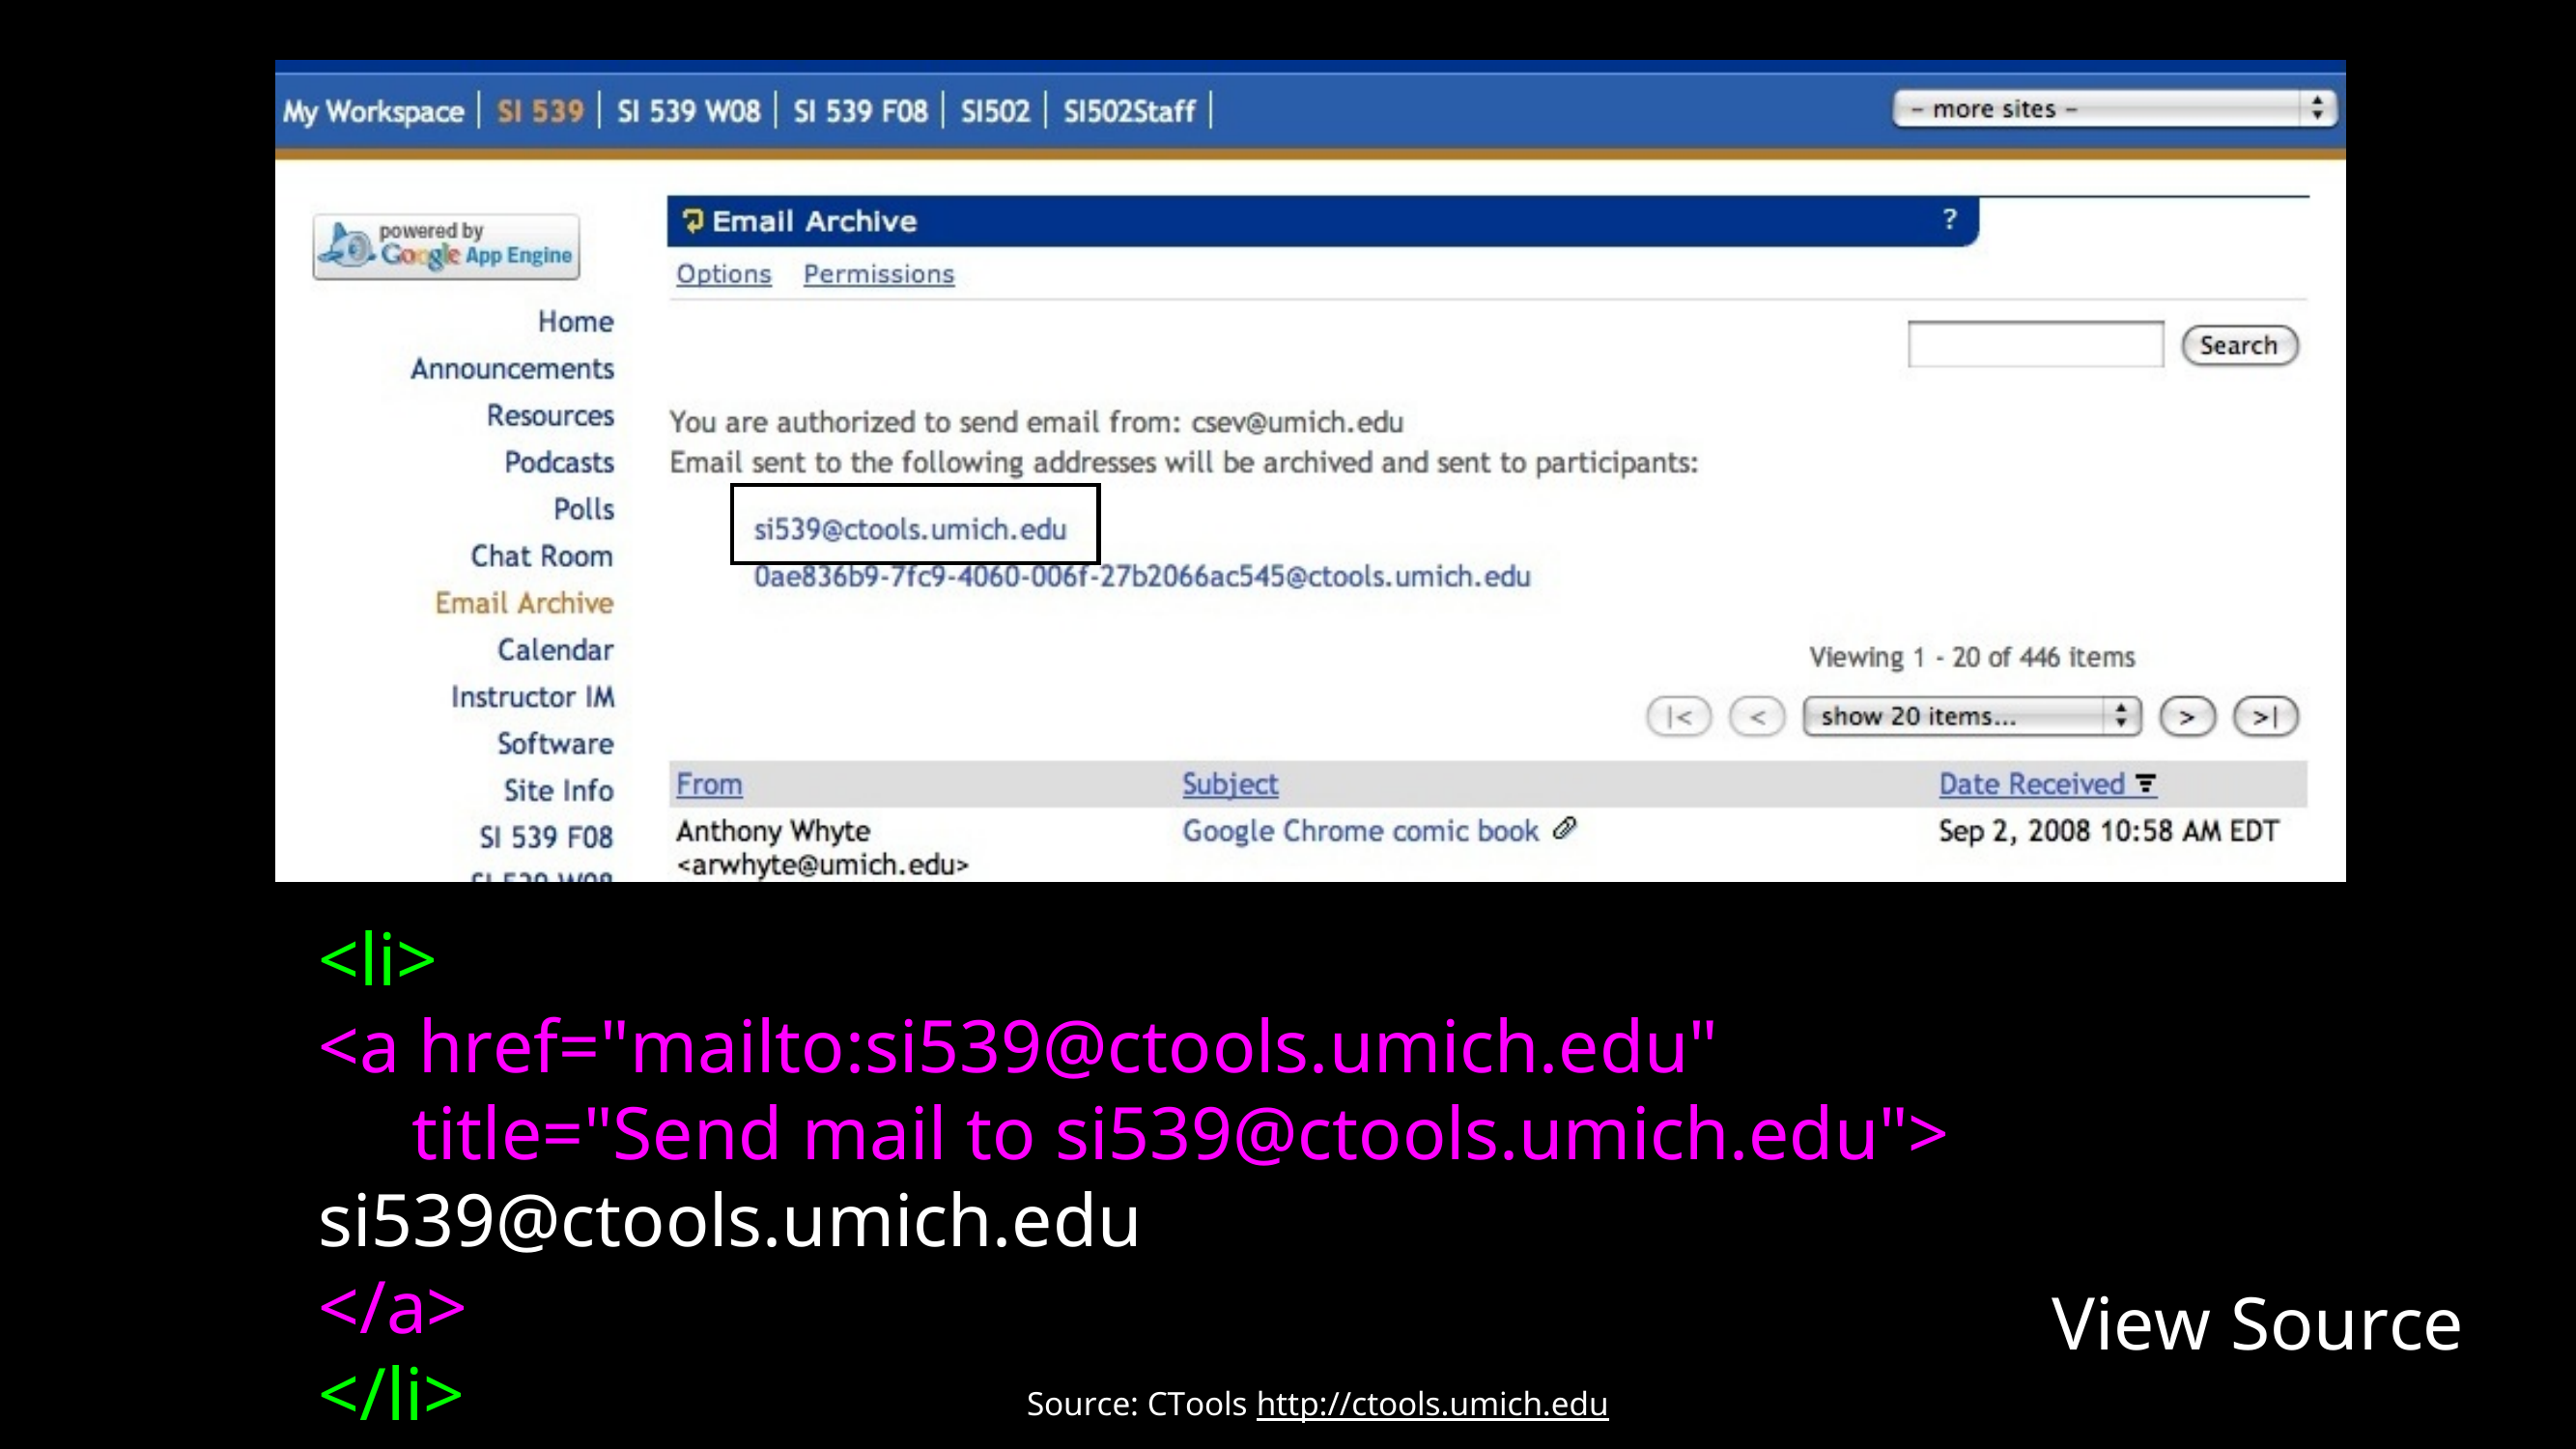

<li>
<a href="mailto:si539@ctools.umich.edu"
 title="Send mail to si539@ctools.umich.edu">
si539@ctools.umich.edu
</a>
</li>
View Source
Source: CTools http://ctools.umich.edu